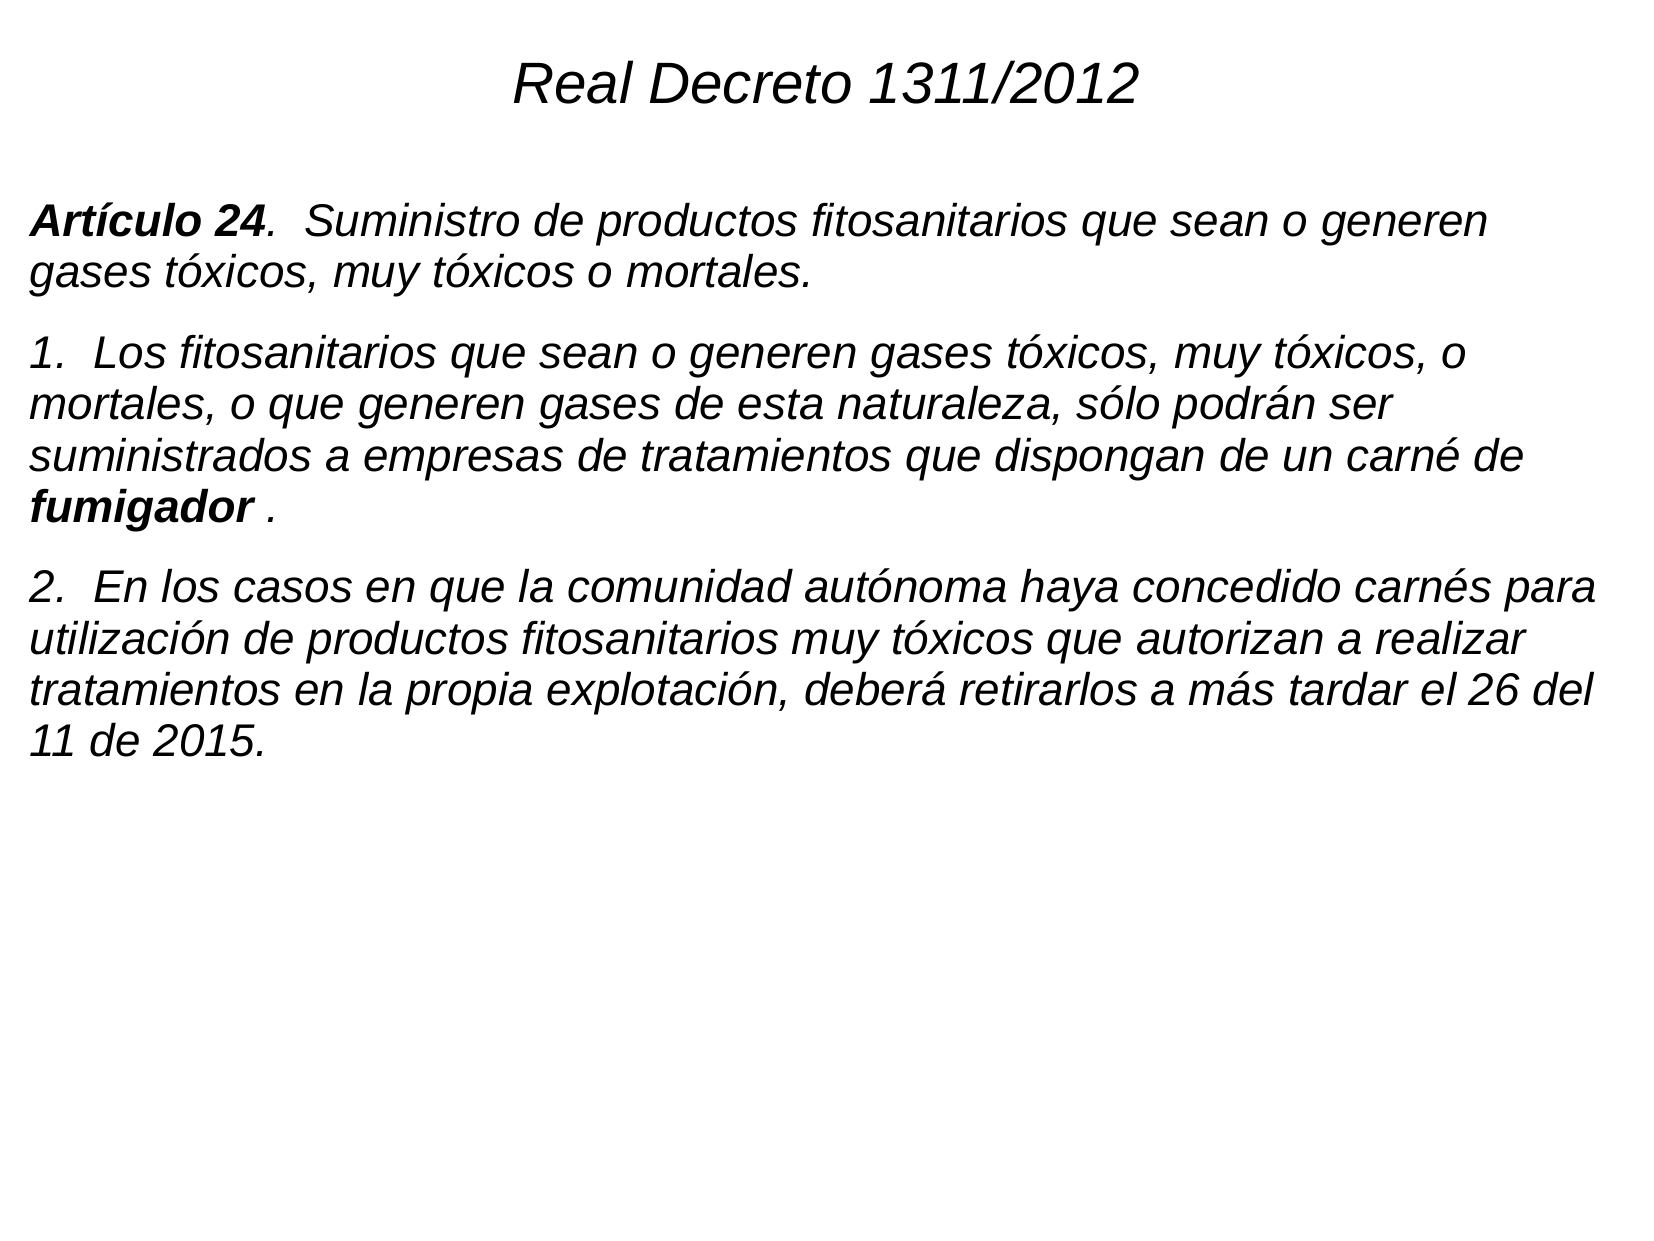

# Real Decreto 1311/2012
Artículo 24. Suministro de productos fitosanitarios que sean o generen gases tóxicos, muy tóxicos o mortales.
1. Los fitosanitarios que sean o generen gases tóxicos, muy tóxicos, o mortales, o que generen gases de esta naturaleza, sólo podrán ser suministrados a empresas de tratamientos que dispongan de un carné de fumigador .
2. En los casos en que la comunidad autónoma haya concedido carnés para utilización de productos fitosanitarios muy tóxicos que autorizan a realizar tratamientos en la propia explotación, deberá retirarlos a más tardar el 26 del 11 de 2015.